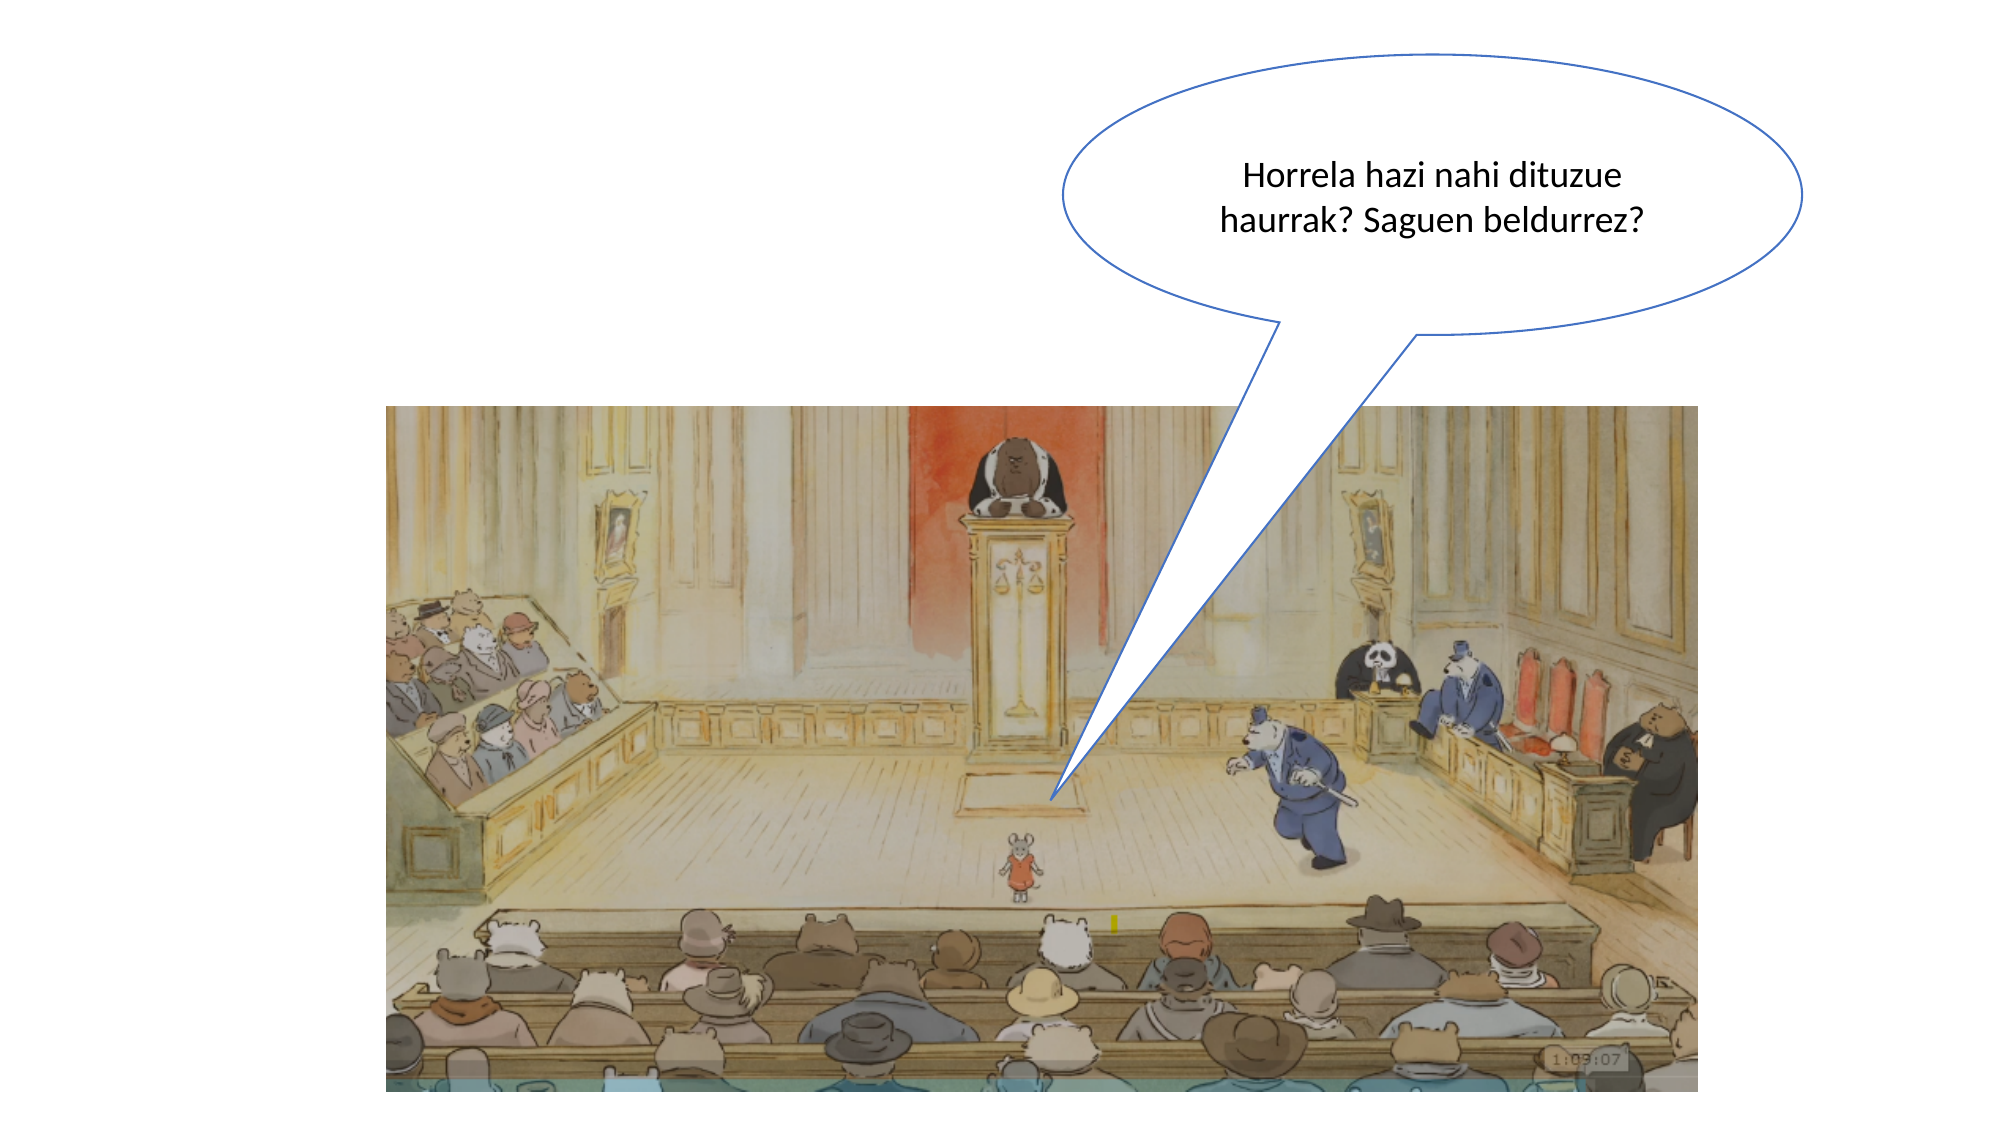

Horrela hazi nahi dituzue haurrak? Saguen beldurrez?